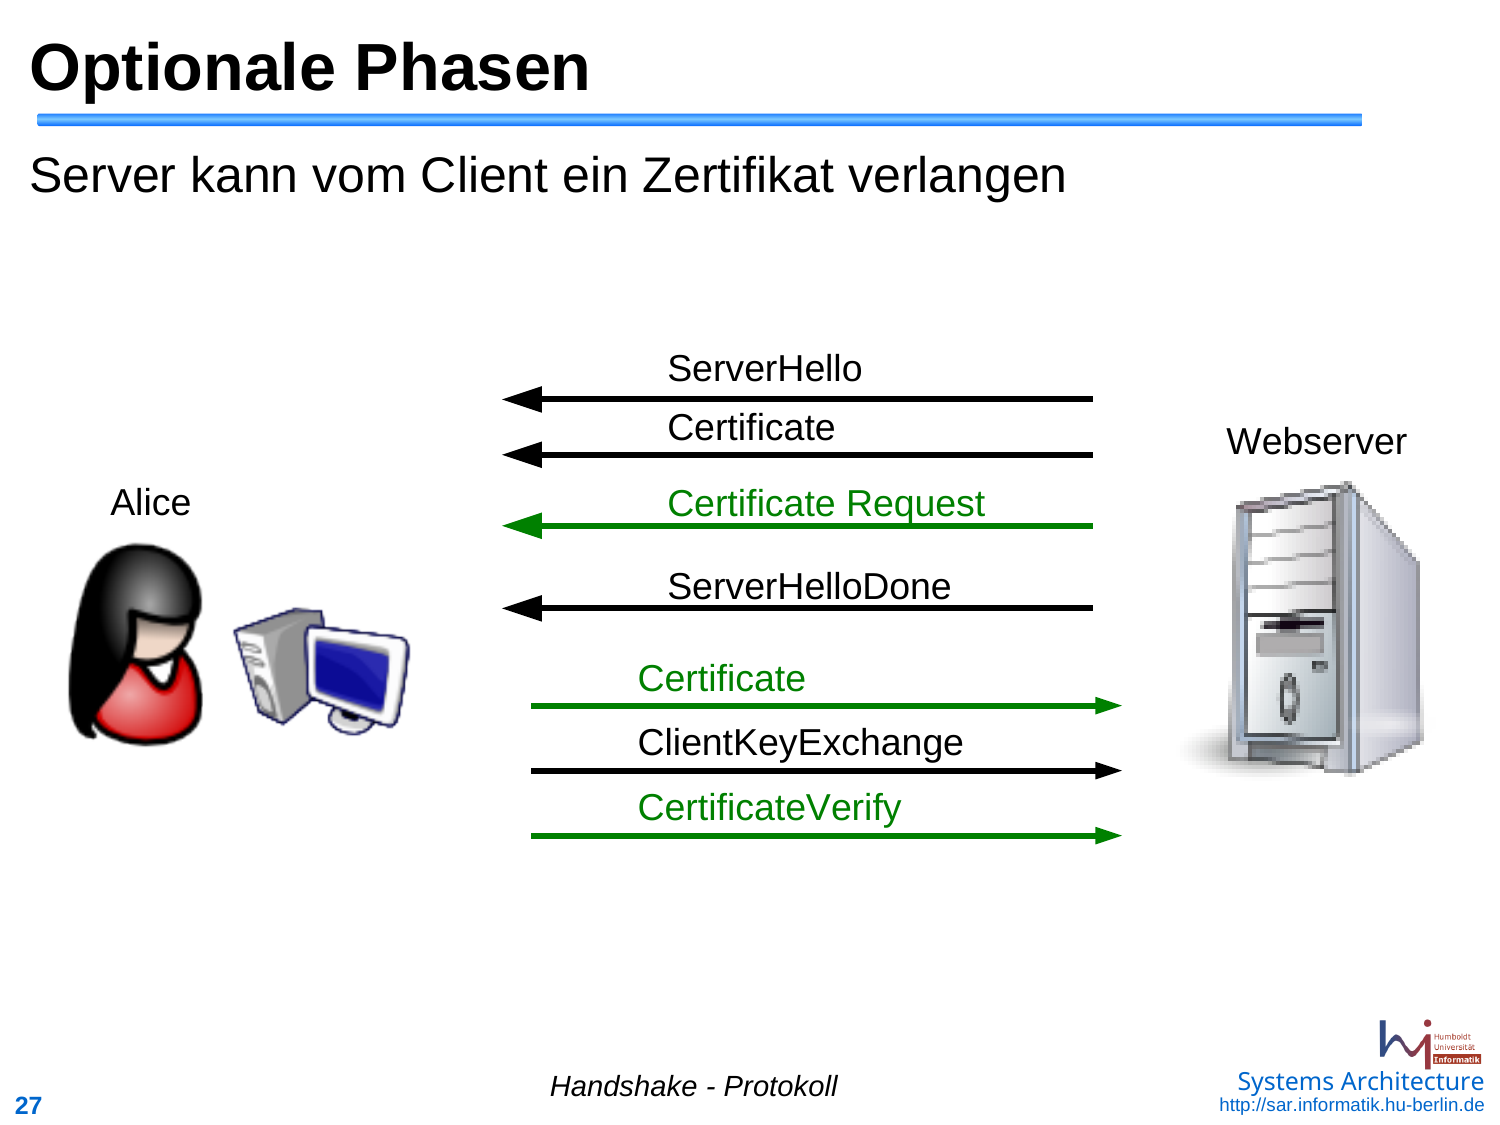

# Optionale Phasen
Server kann vom Client ein Zertifikat verlangen
ServerHello
Certificate
Webserver
Certificate Request
Alice
ServerHelloDone
Certificate
ClientKeyExchange
CertificateVerify
Handshake - Protokoll
Handshake - Protokoll